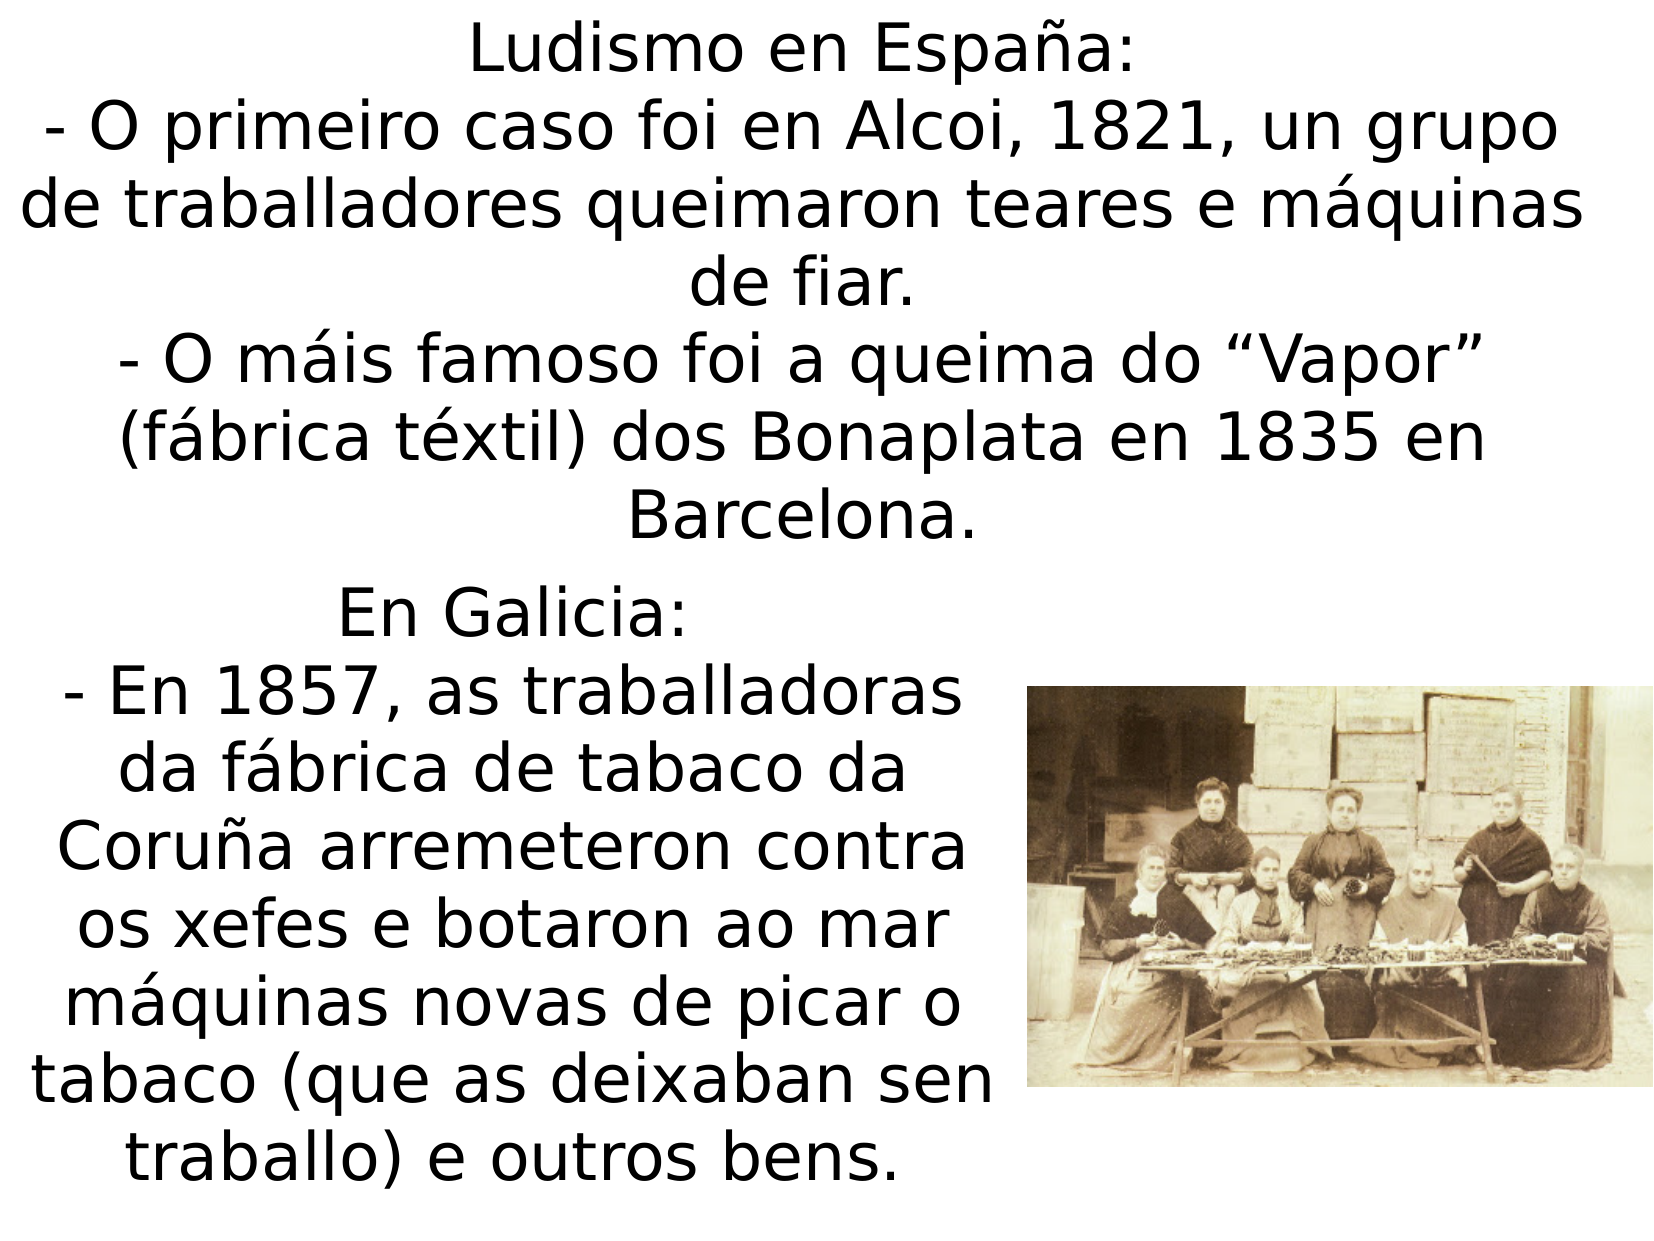

# Ludismo en España:
- O primeiro caso foi en Alcoi, 1821, un grupo de traballadores queimaron teares e máquinas de fiar.
- O máis famoso foi a queima do “Vapor” (fábrica téxtil) dos Bonaplata en 1835 en Barcelona.
En Galicia:
- En 1857, as traballadoras da fábrica de tabaco da Coruña arremeteron contra os xefes e botaron ao mar máquinas novas de picar o tabaco (que as deixaban sen traballo) e outros bens.